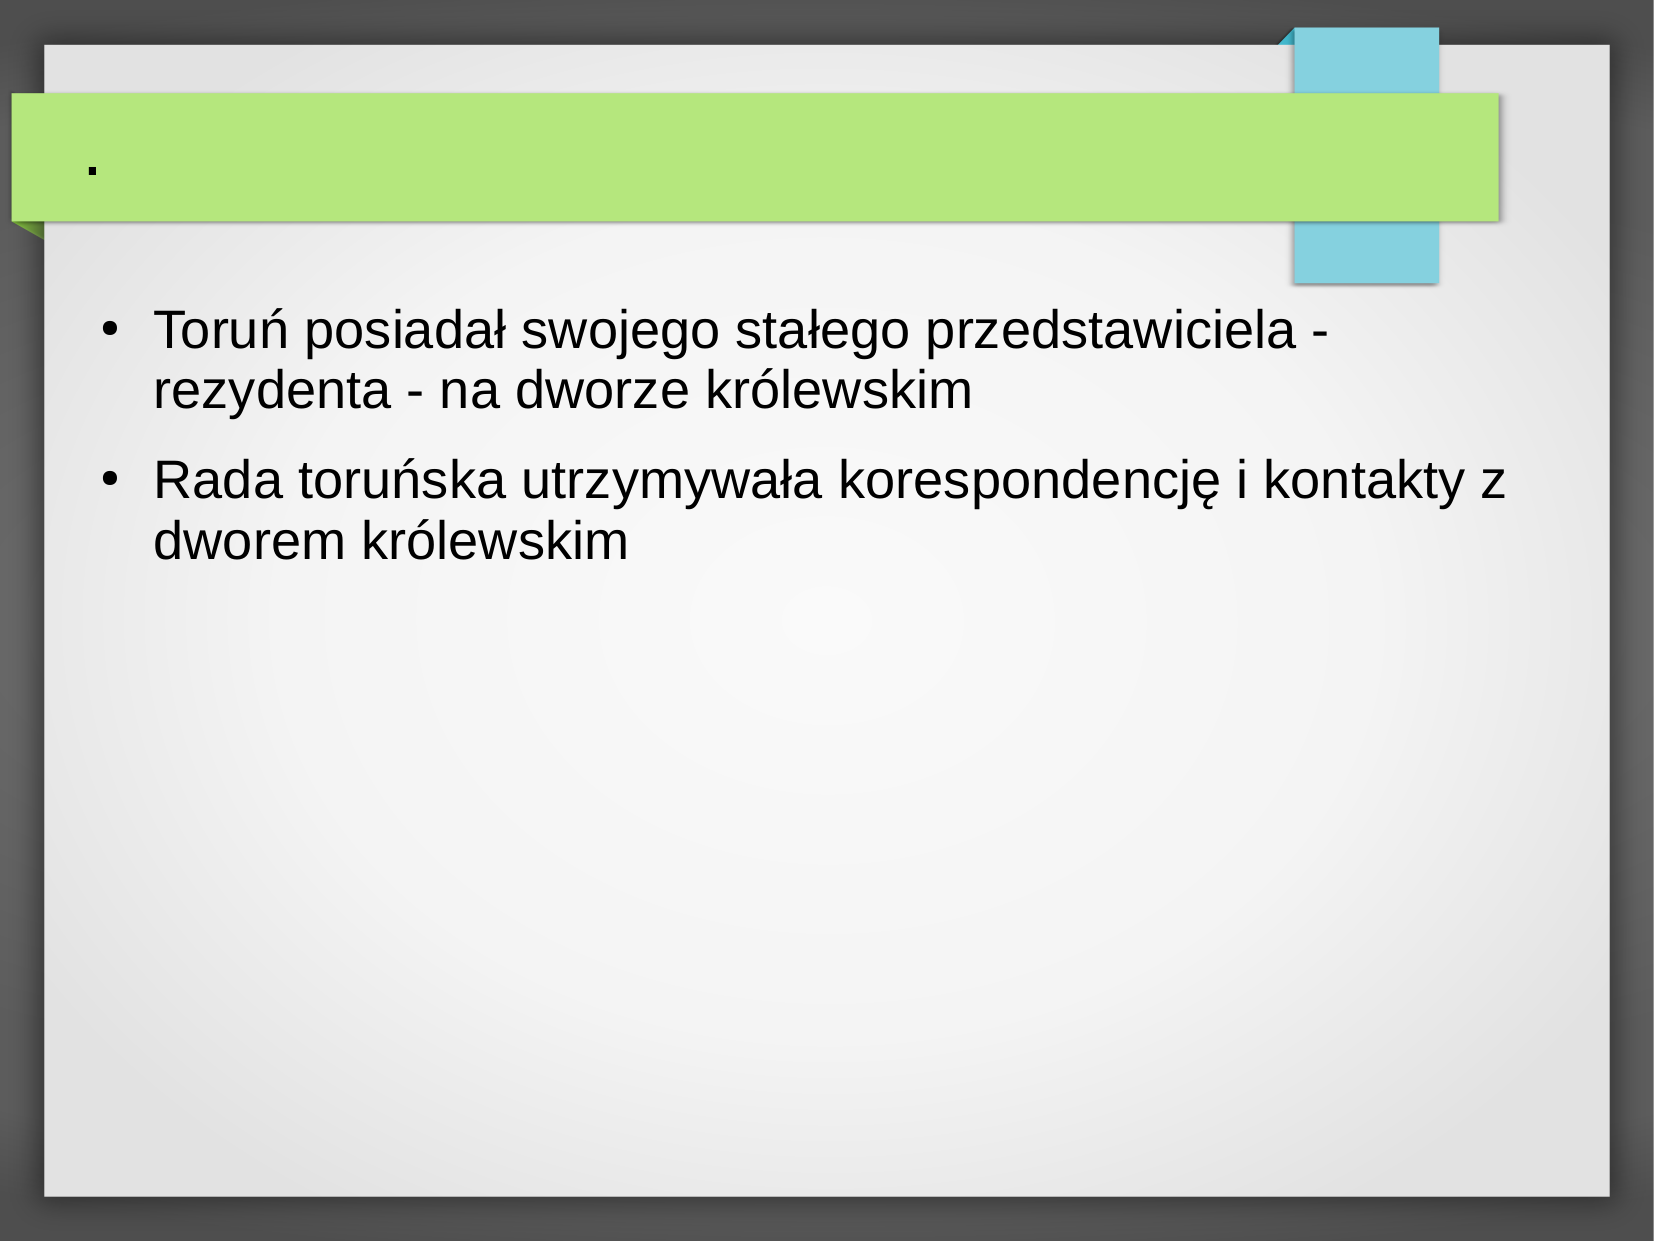

# .
Toruń posiadał swojego stałego przedstawiciela - rezydenta - na dworze królewskim
Rada toruńska utrzymywała korespondencję i kontakty z dworem królewskim